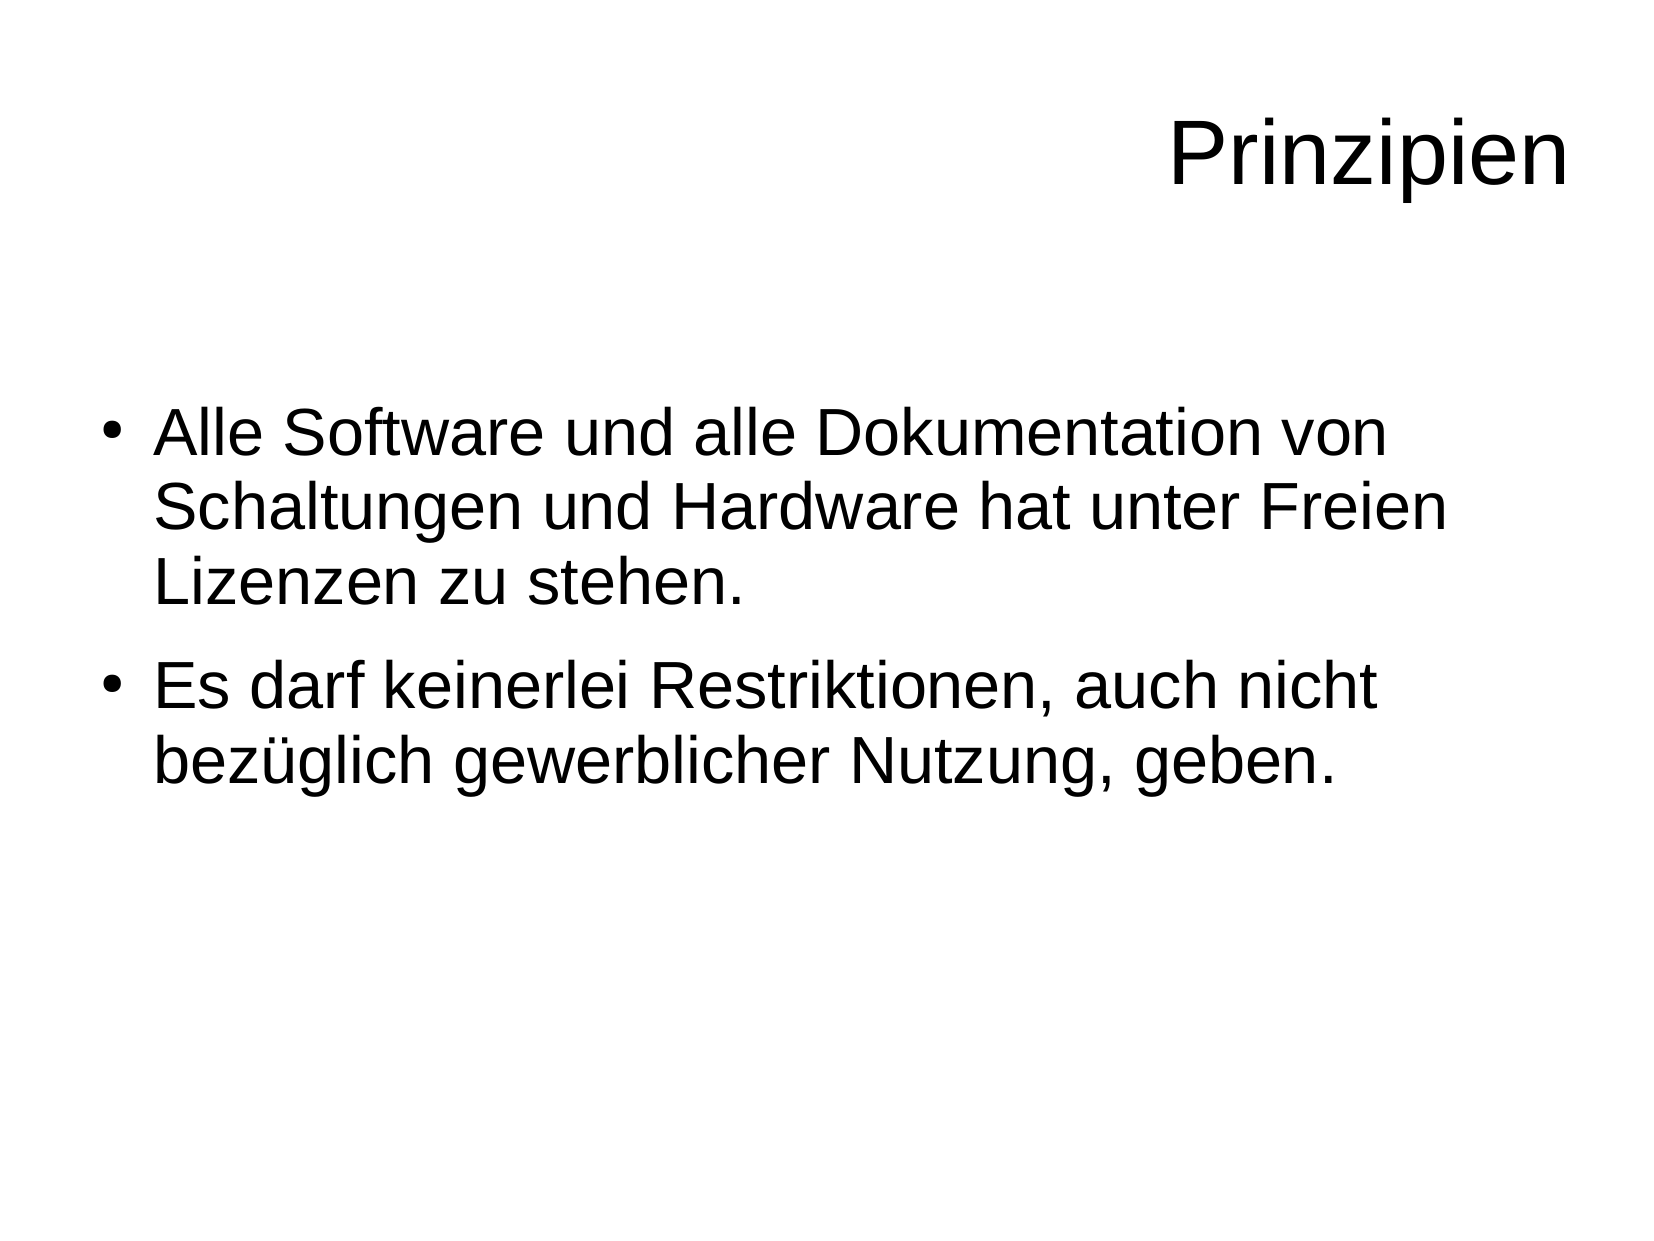

# Prinzipien
Alle Software und alle Dokumentation von Schaltungen und Hardware hat unter Freien Lizenzen zu stehen.
Es darf keinerlei Restriktionen, auch nicht bezüglich gewerblicher Nutzung, geben.